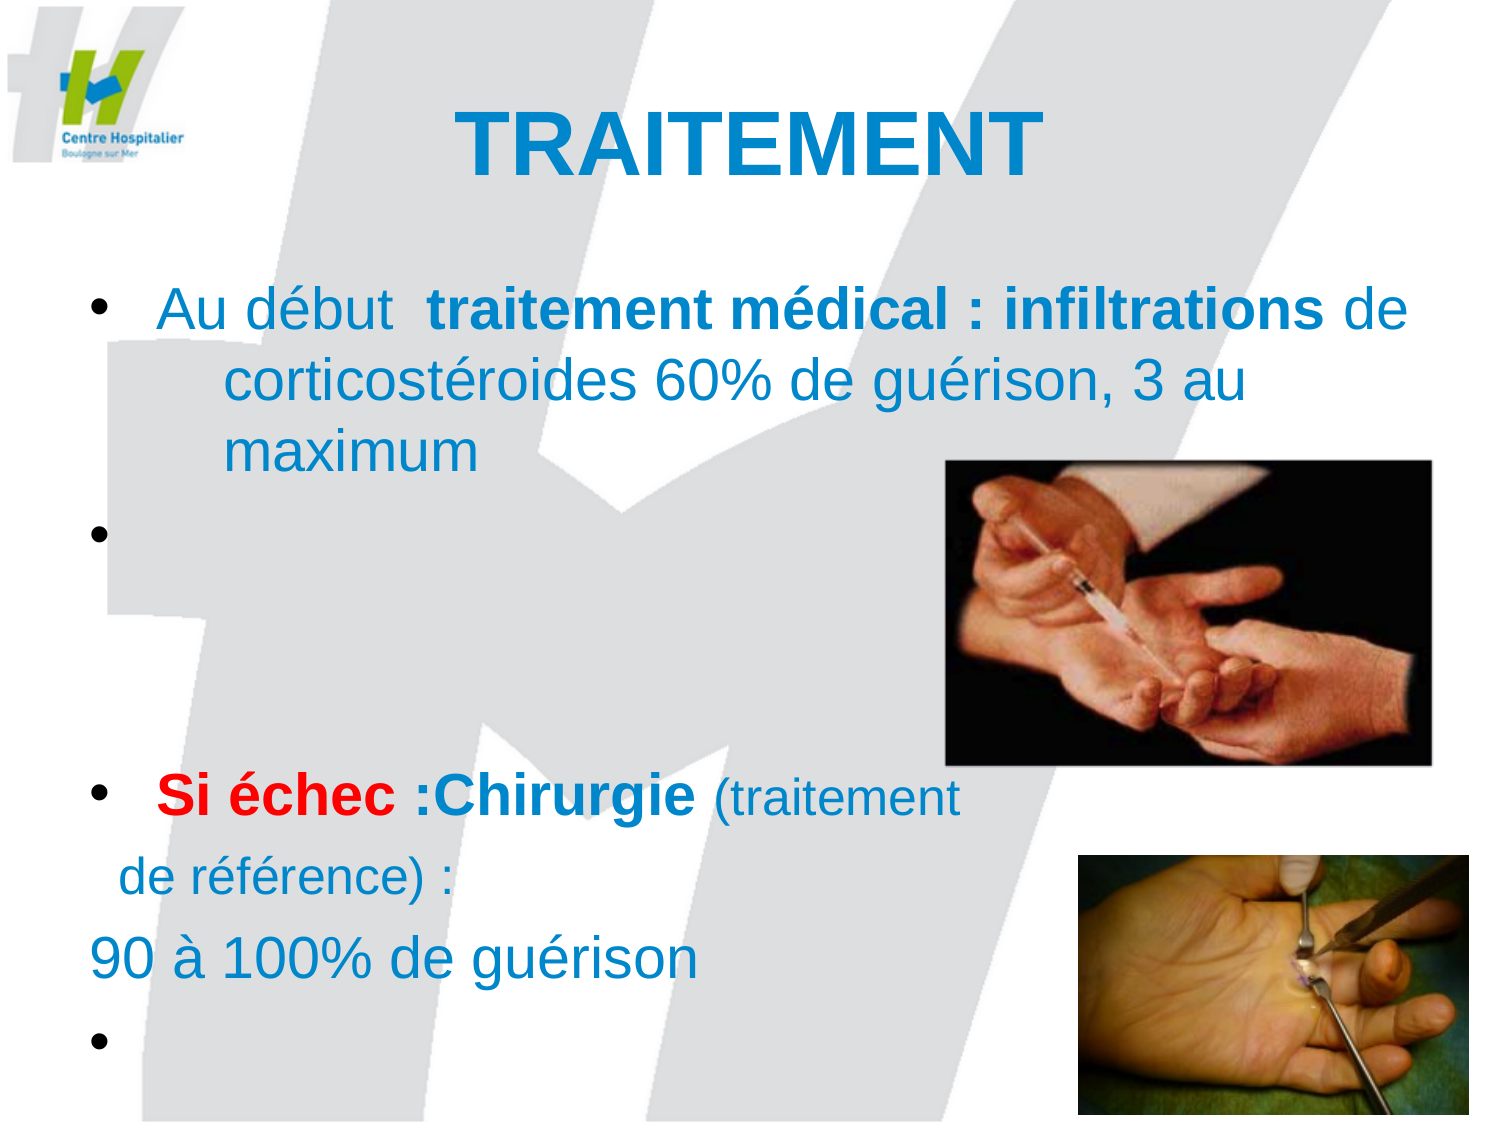

# TRAITEMENT
Au début traitement médical : infiltrations de corticostéroides 60% de guérison, 3 au maximum
Si échec :Chirurgie (traitement
 de référence) :
90 à 100% de guérison
libération du tendon